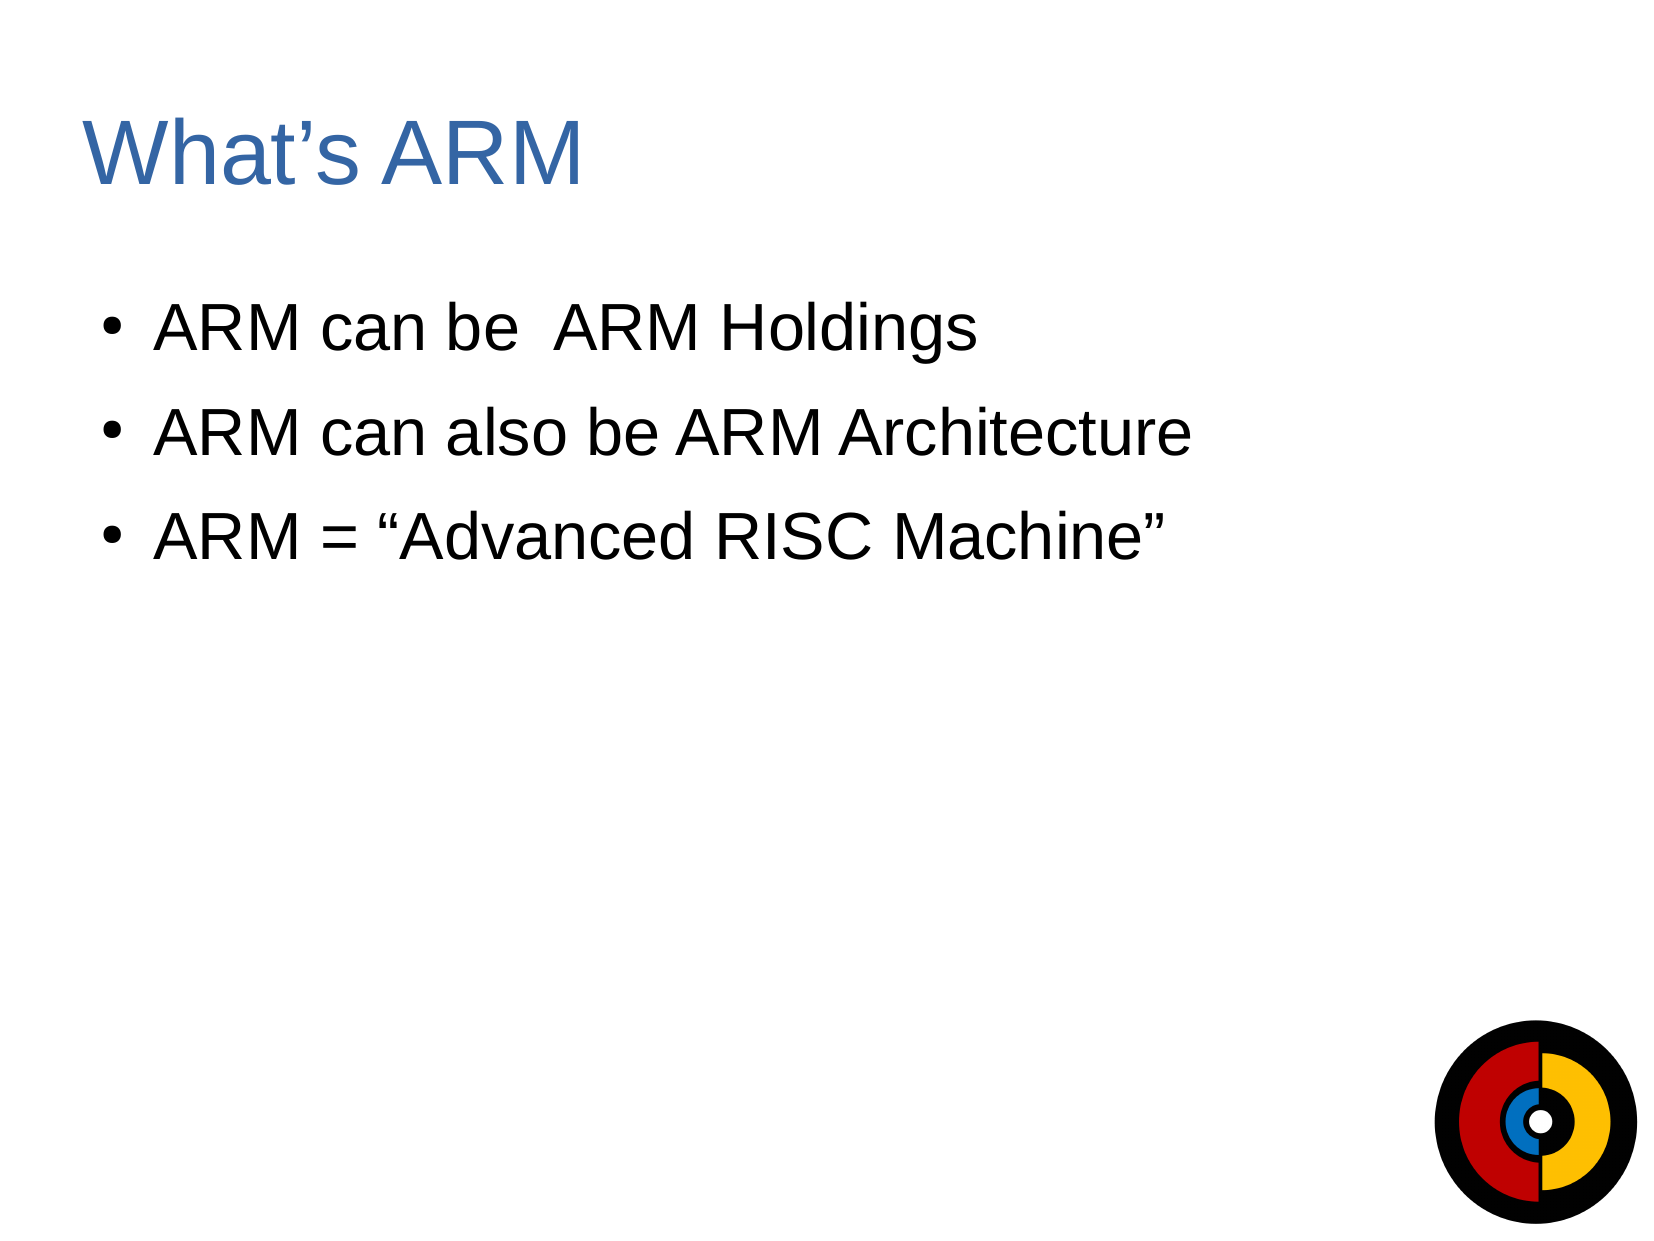

# What’s ARM
ARM can be ARM Holdings
ARM can also be ARM Architecture
ARM = “Advanced RISC Machine”